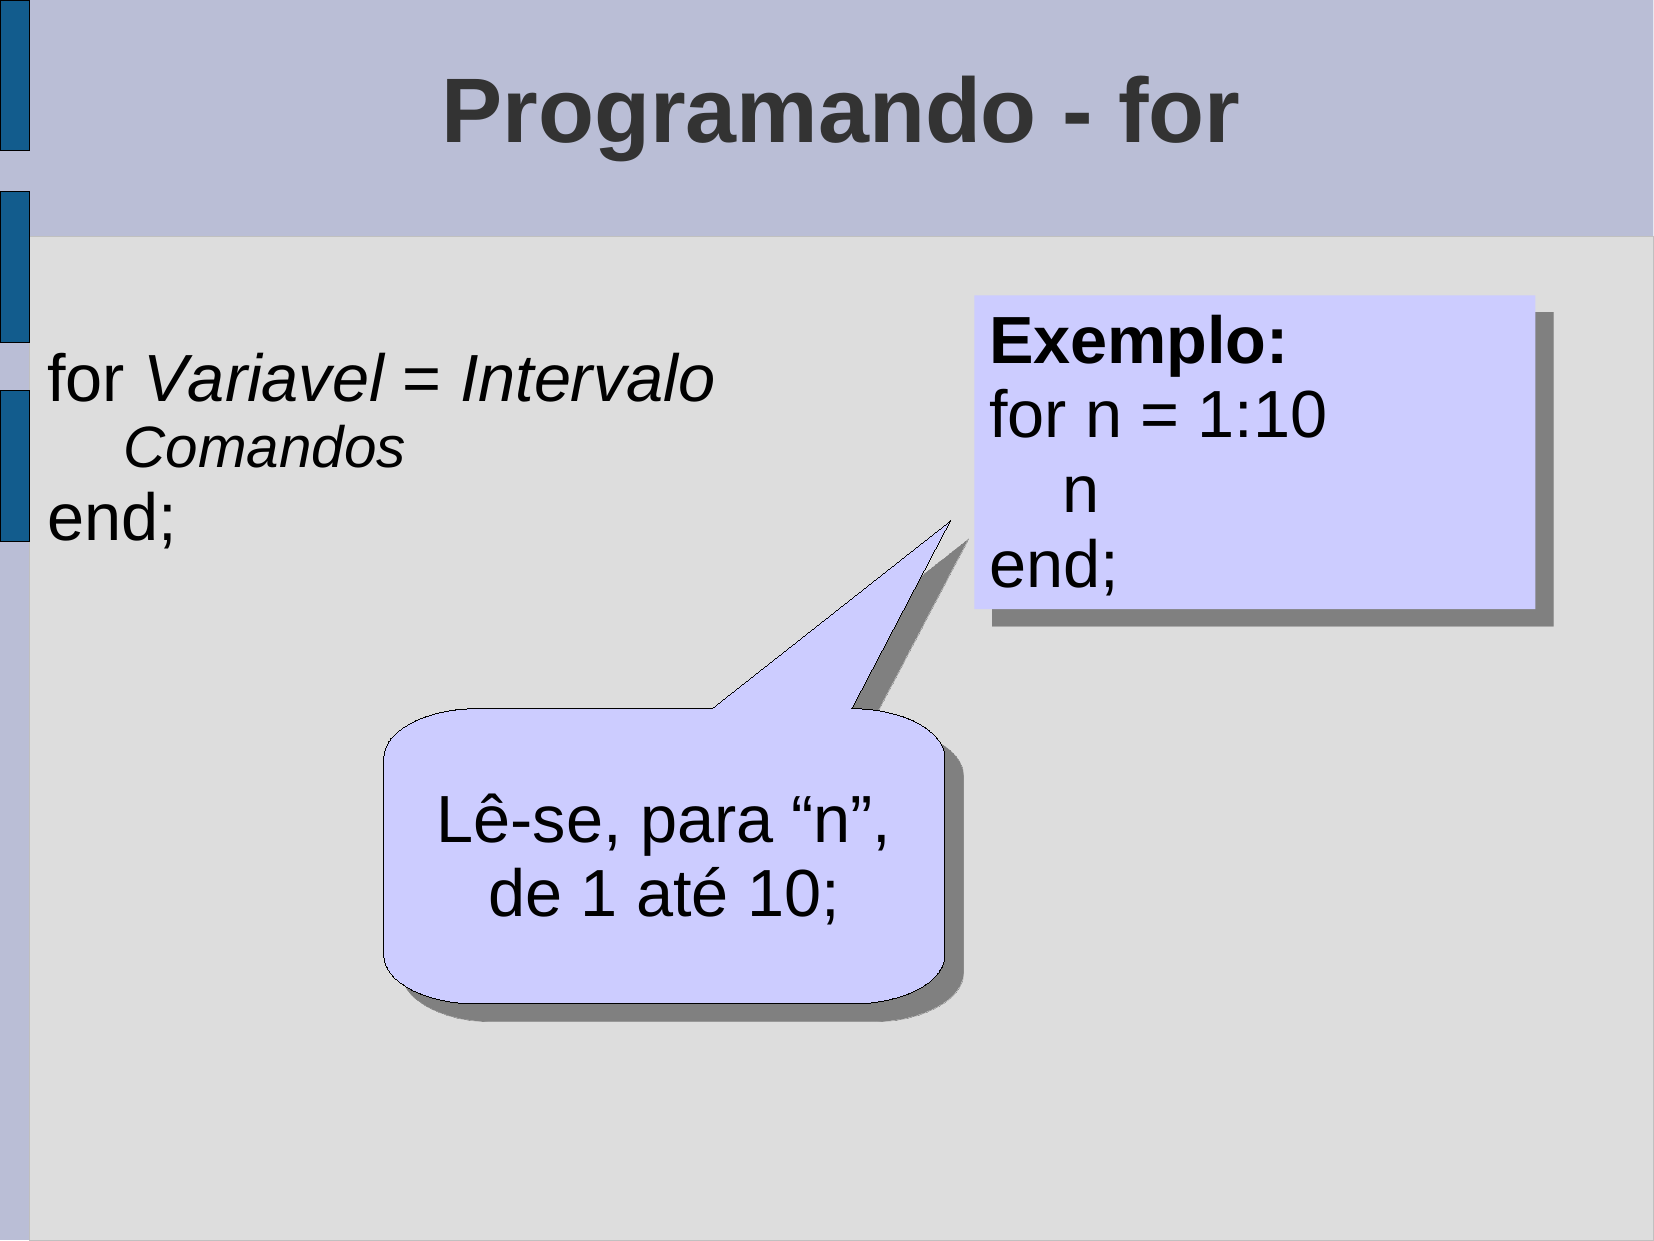

# Programando - for
for Variavel = Intervalo
Comandos
end;
Exemplo:
for n = 1:10
	n
end;
Lê-se, para “n”, de 1 até 10;